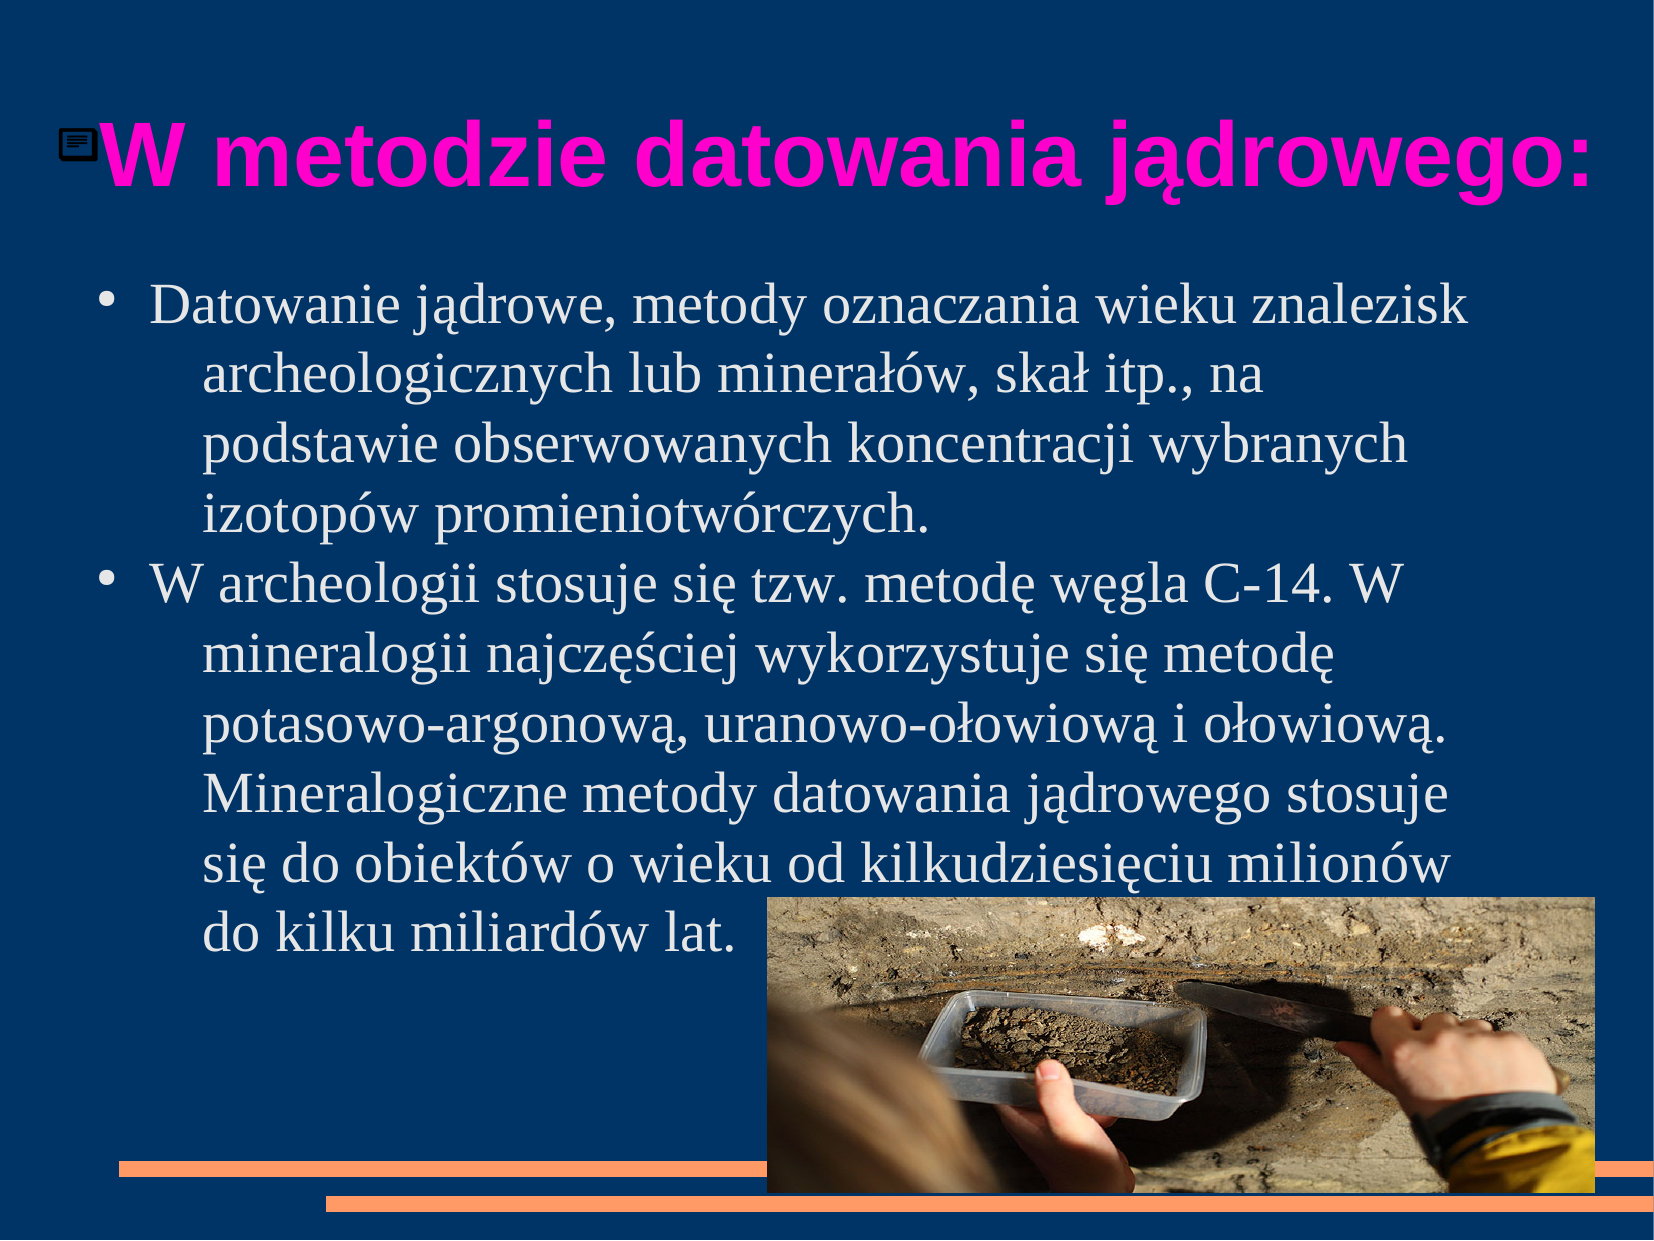

# W metodzie datowania jądrowego:
Datowanie jądrowe, metody oznaczania wieku znalezisk archeologicznych lub minerałów, skał itp., na podstawie obserwowanych koncentracji wybranych izotopów promieniotwórczych.
W archeologii stosuje się tzw. metodę węgla C-14. W mineralogii najczęściej wykorzystuje się metodę potasowo-argonową, uranowo-ołowiową i ołowiową. Mineralogiczne metody datowania jądrowego stosuje się do obiektów o wieku od kilkudziesięciu milionów do kilku miliardów lat.